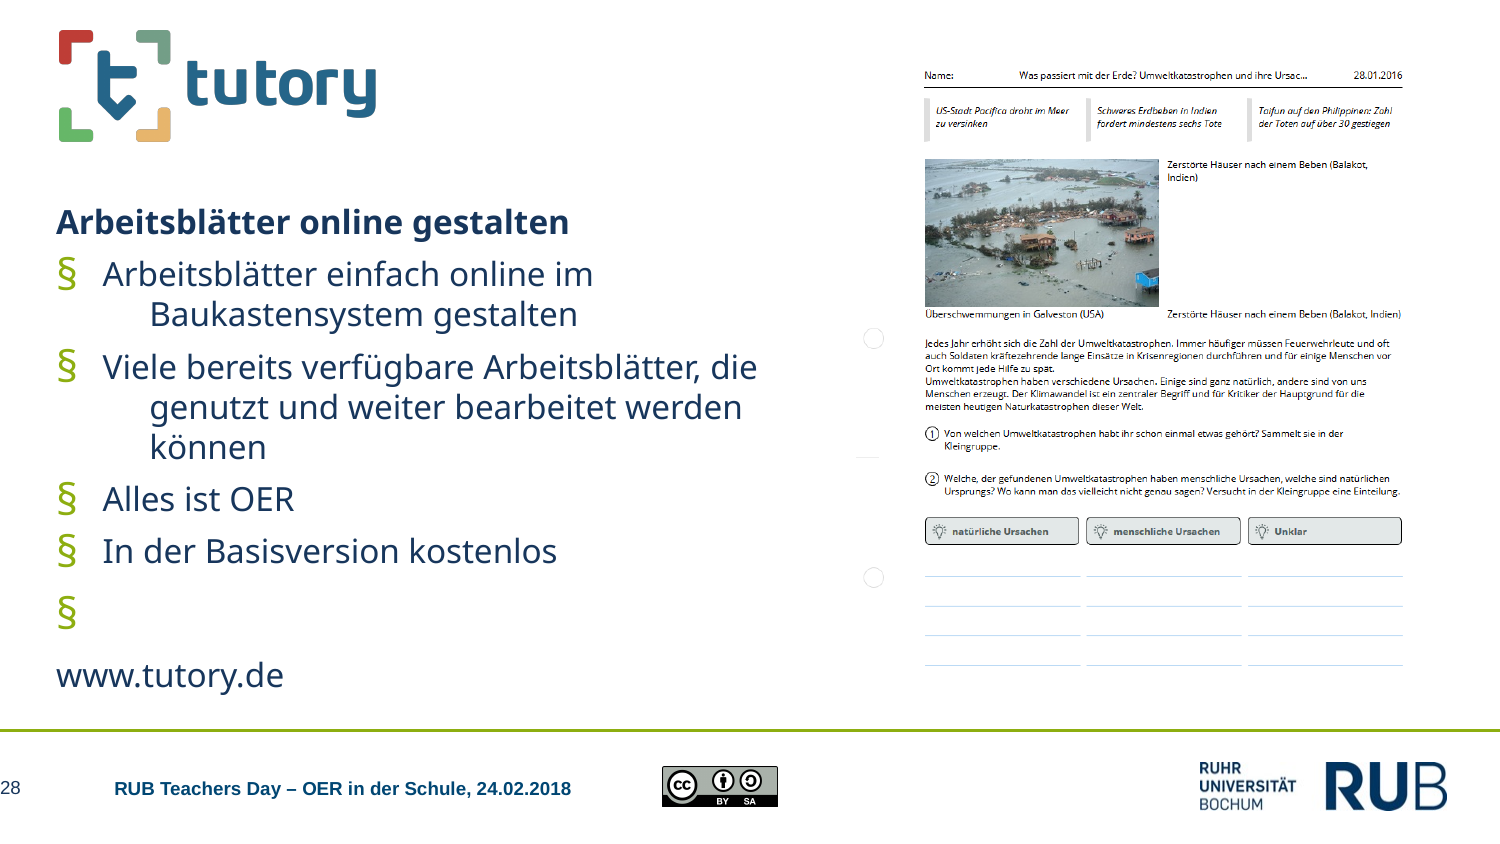

Arbeitsblätter online gestalten
Arbeitsblätter einfach online im Baukastensystem gestalten
Viele bereits verfügbare Arbeitsblätter, die genutzt und weiter bearbeitet werden können
Alles ist OER
In der Basisversion kostenlos
www.tutory.de
RUB Teachers Day – OER in der Schule, 24.02.2018